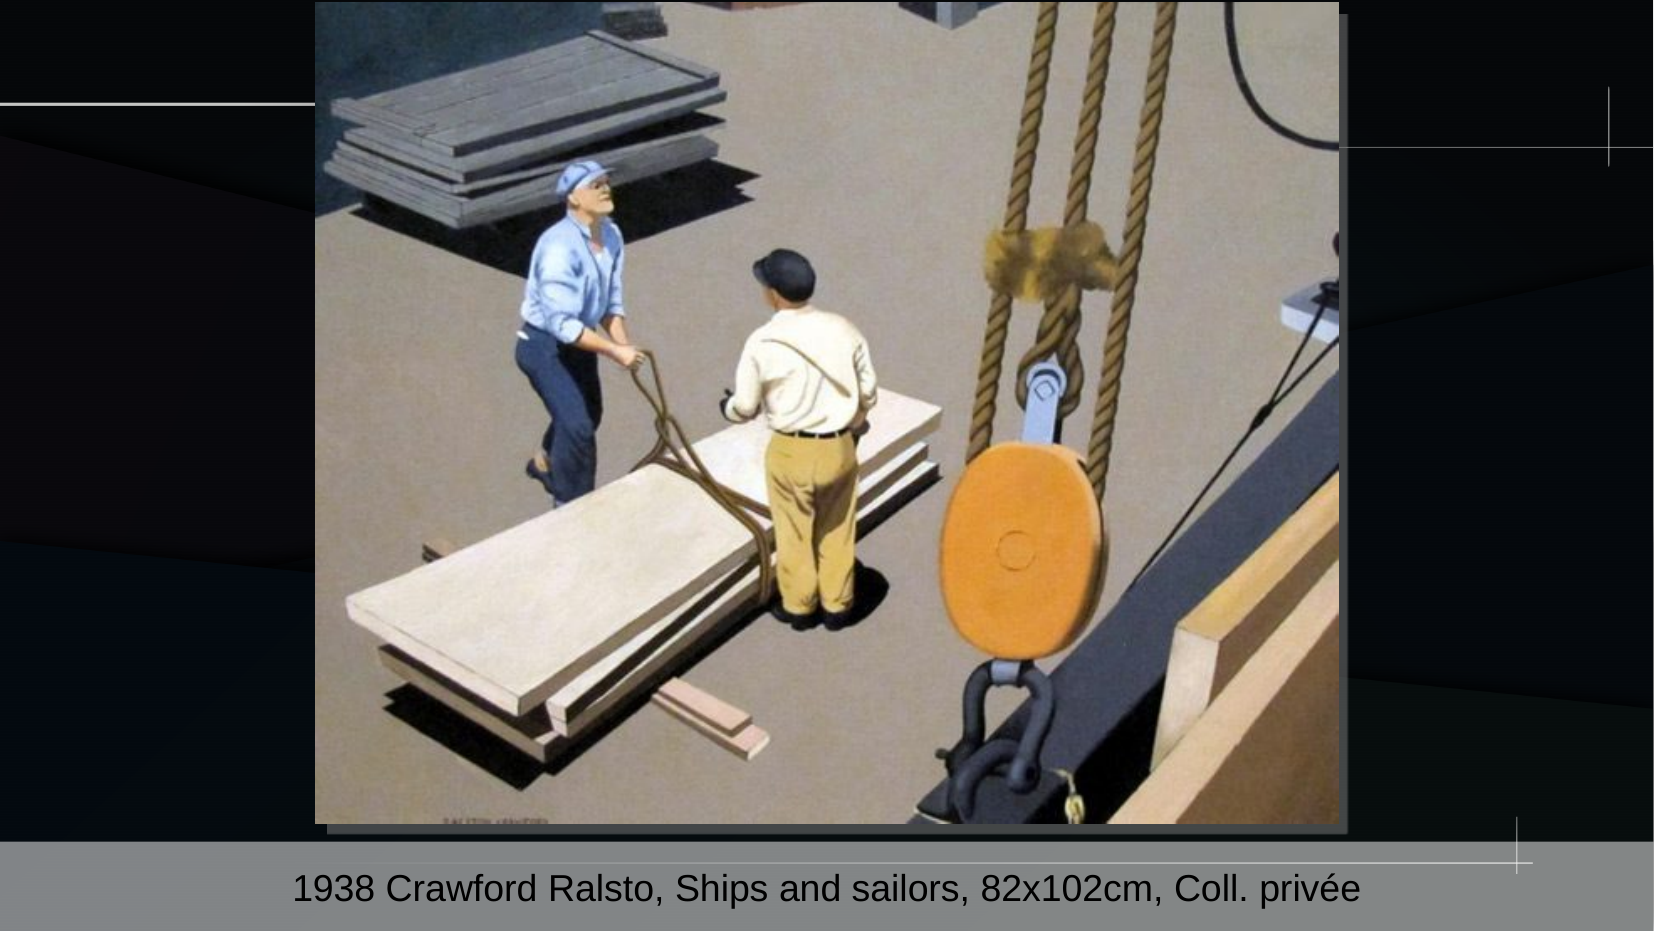

1938 Crawford Ralsto, Ships and sailors, 82x102cm, Coll. privée